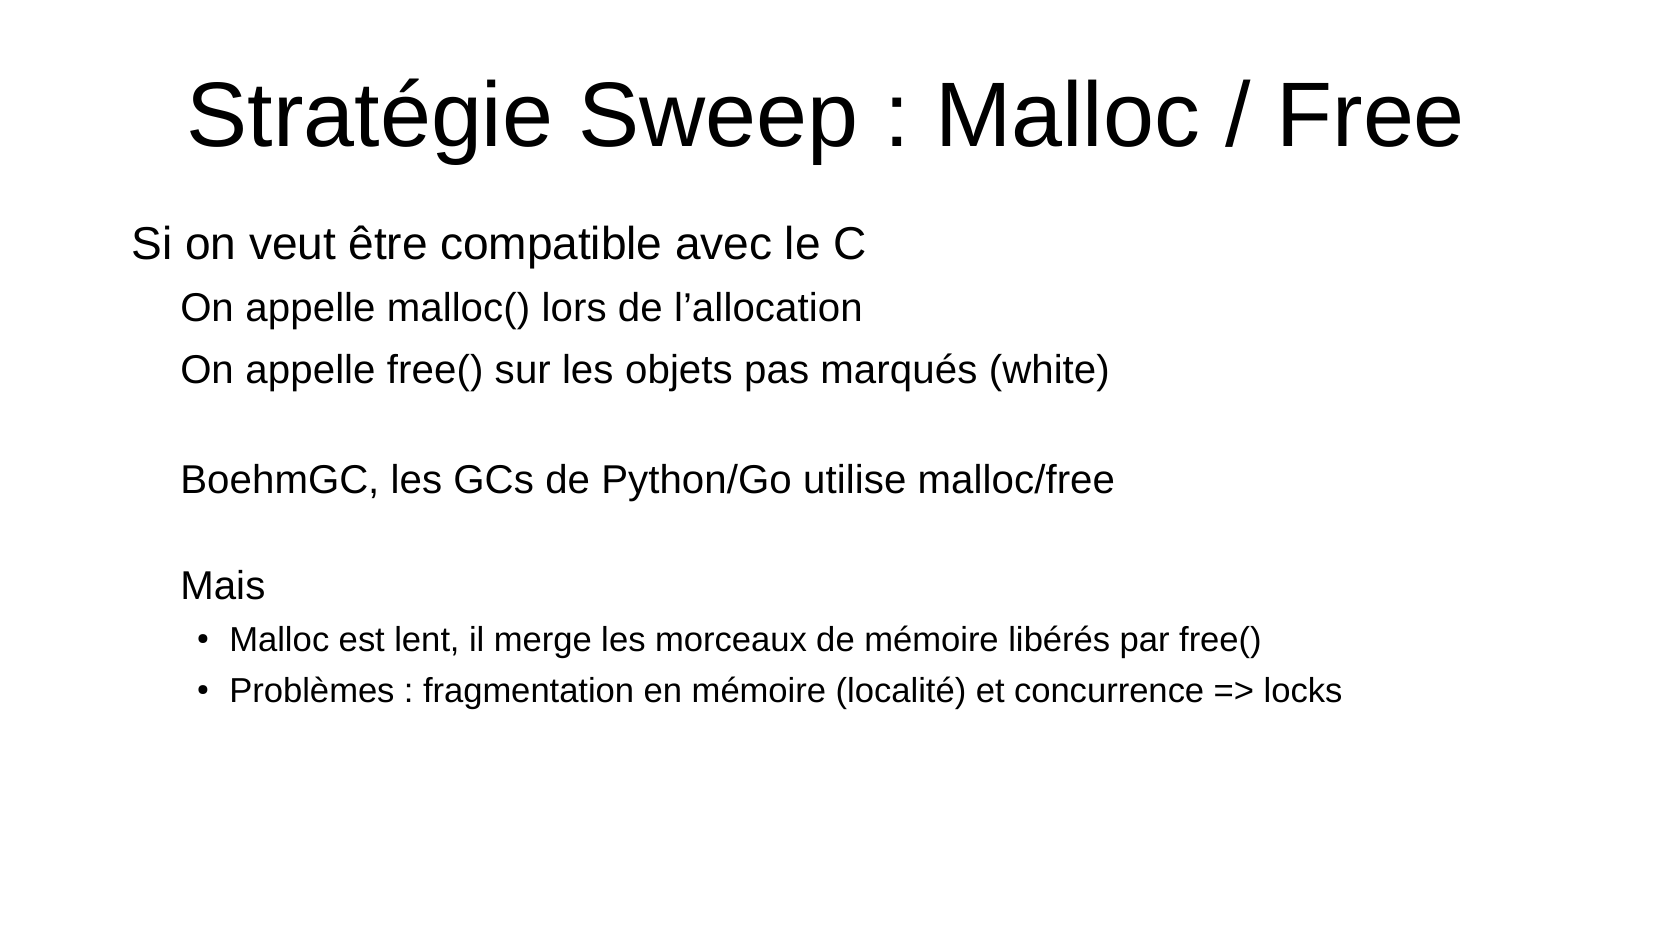

# Stratégie Sweep : Malloc / Free
Si on veut être compatible avec le C
On appelle malloc() lors de l’allocation
On appelle free() sur les objets pas marqués (white)
BoehmGC, les GCs de Python/Go utilise malloc/free
Mais
Malloc est lent, il merge les morceaux de mémoire libérés par free()
Problèmes : fragmentation en mémoire (localité) et concurrence => locks